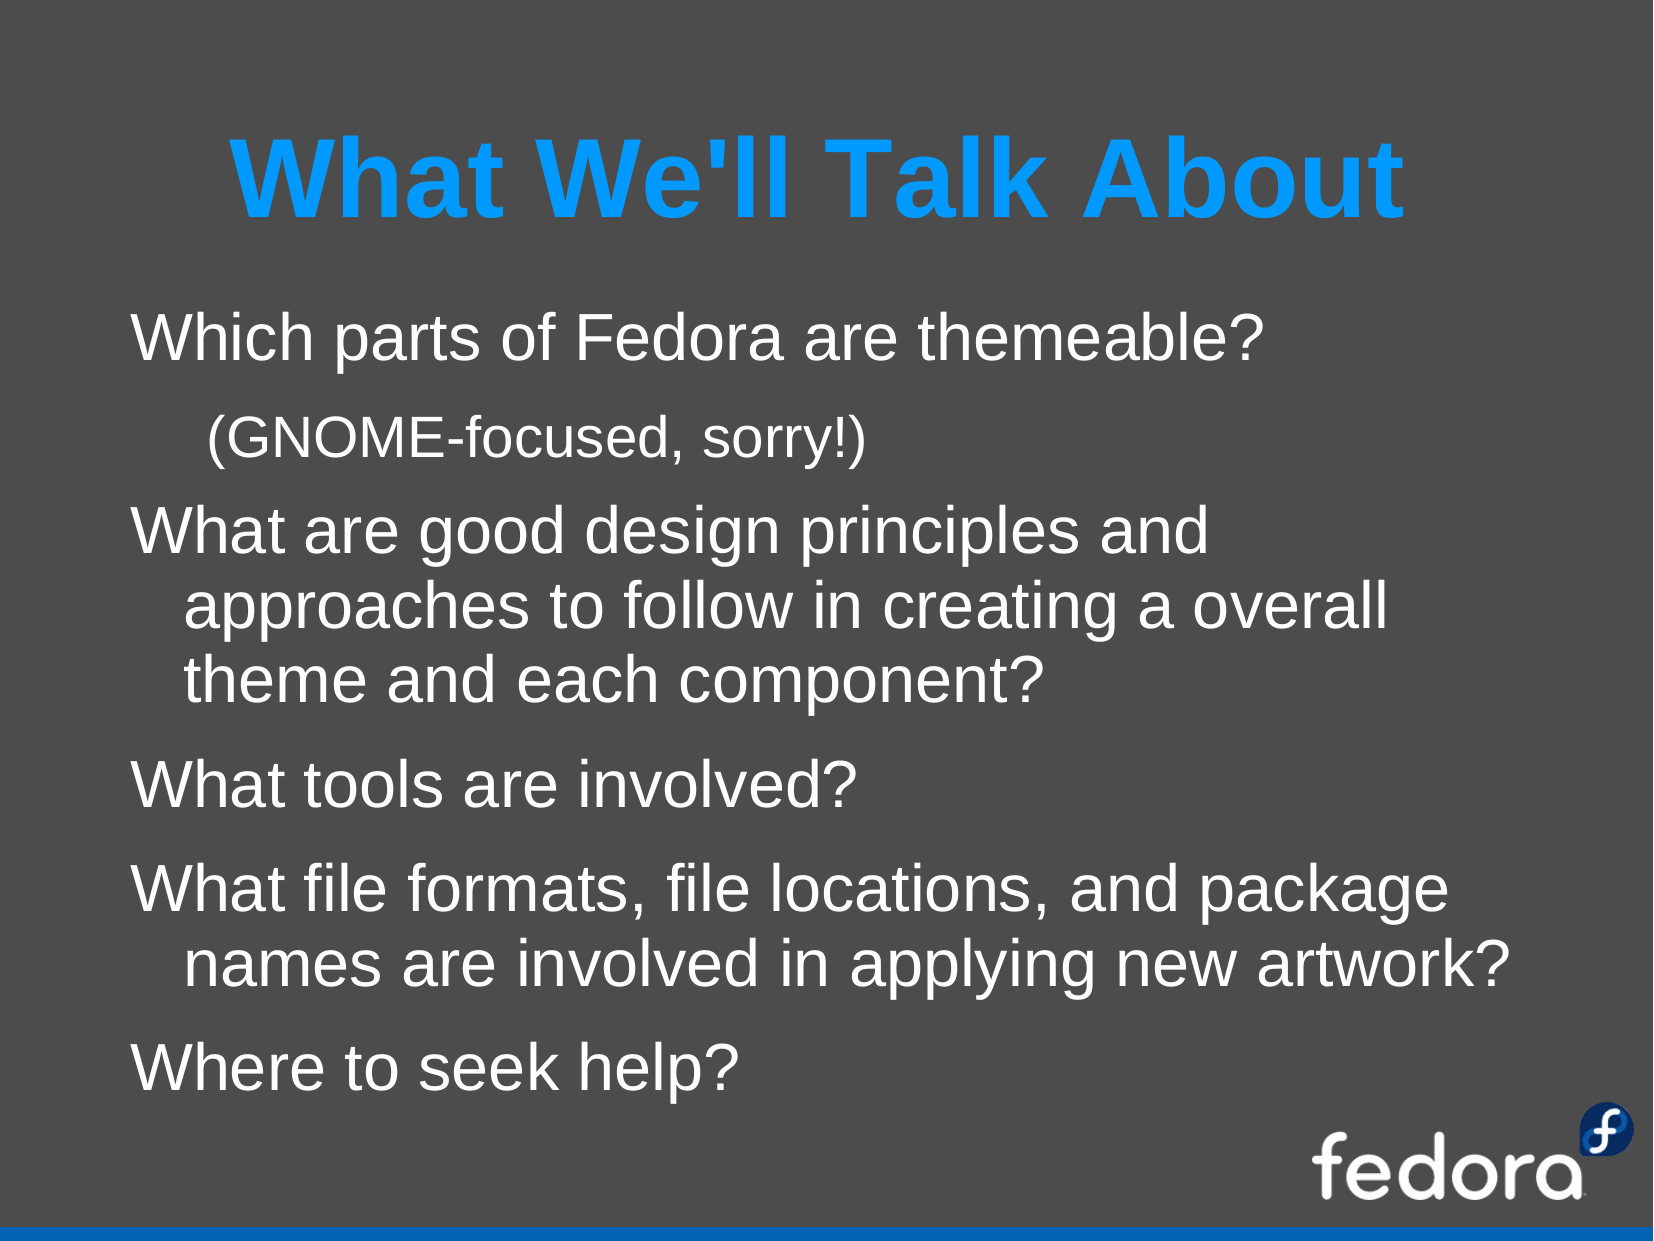

# What We'll Talk About
Which parts of Fedora are themeable?
(GNOME-focused, sorry!)
What are good design principles and approaches to follow in creating a overall theme and each component?
What tools are involved?
What file formats, file locations, and package names are involved in applying new artwork?
Where to seek help?